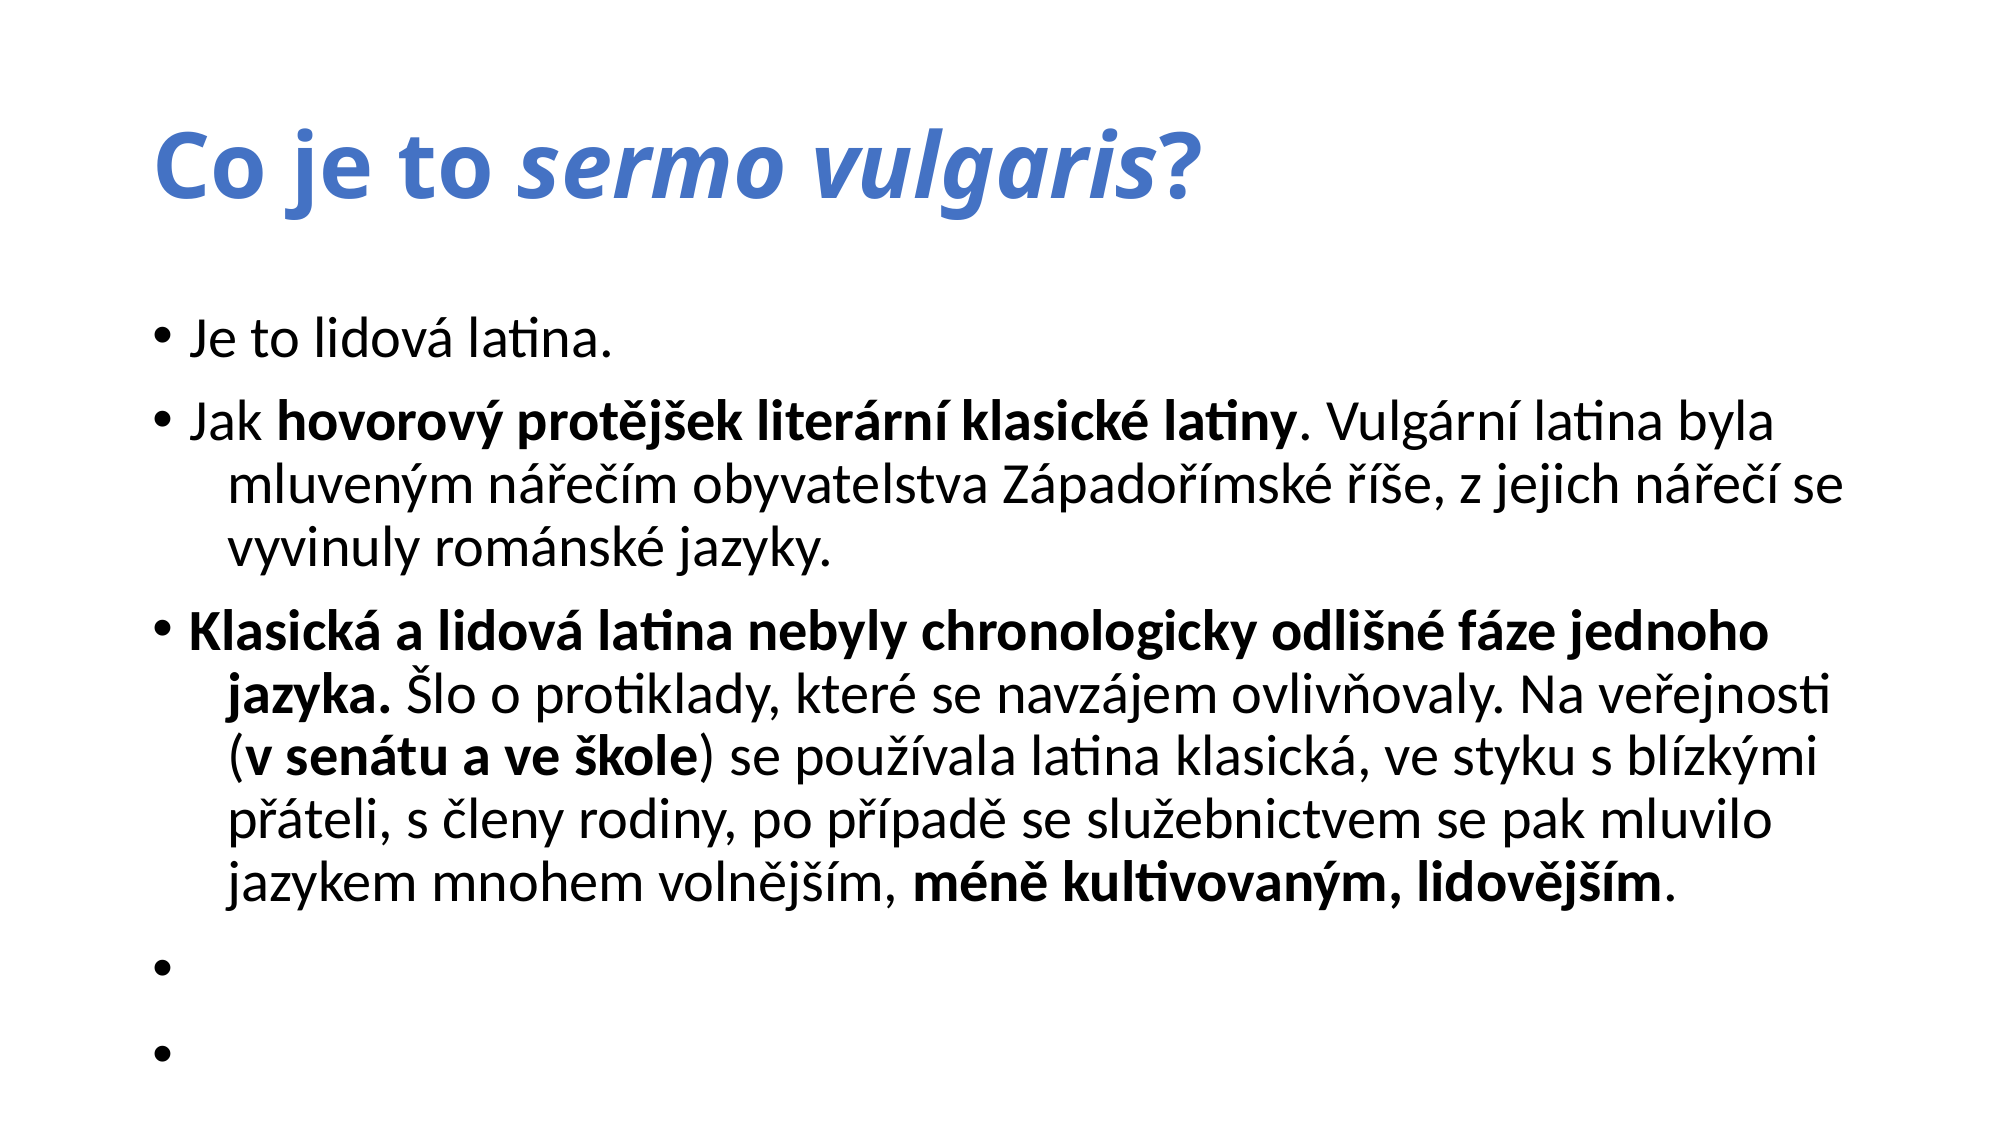

# Co je to sermo vulgaris?
Je to lidová latina.
Jak hovorový protějšek literární klasické latiny. Vulgární latina byla mluveným nářečím obyvatelstva Západořímské říše, z jejich nářečí se vyvinuly románské jazyky.
Klasická a lidová latina nebyly chronologicky odlišné fáze jednoho jazyka. Šlo o protiklady, které se navzájem ovlivňovaly. Na veřejnosti (v senátu a ve škole) se používala latina klasická, ve styku s blízkými přáteli, s členy rodiny, po případě se služebnictvem se pak mluvilo jazykem mnohem volnějším, méně kultivovaným, lidovějším.